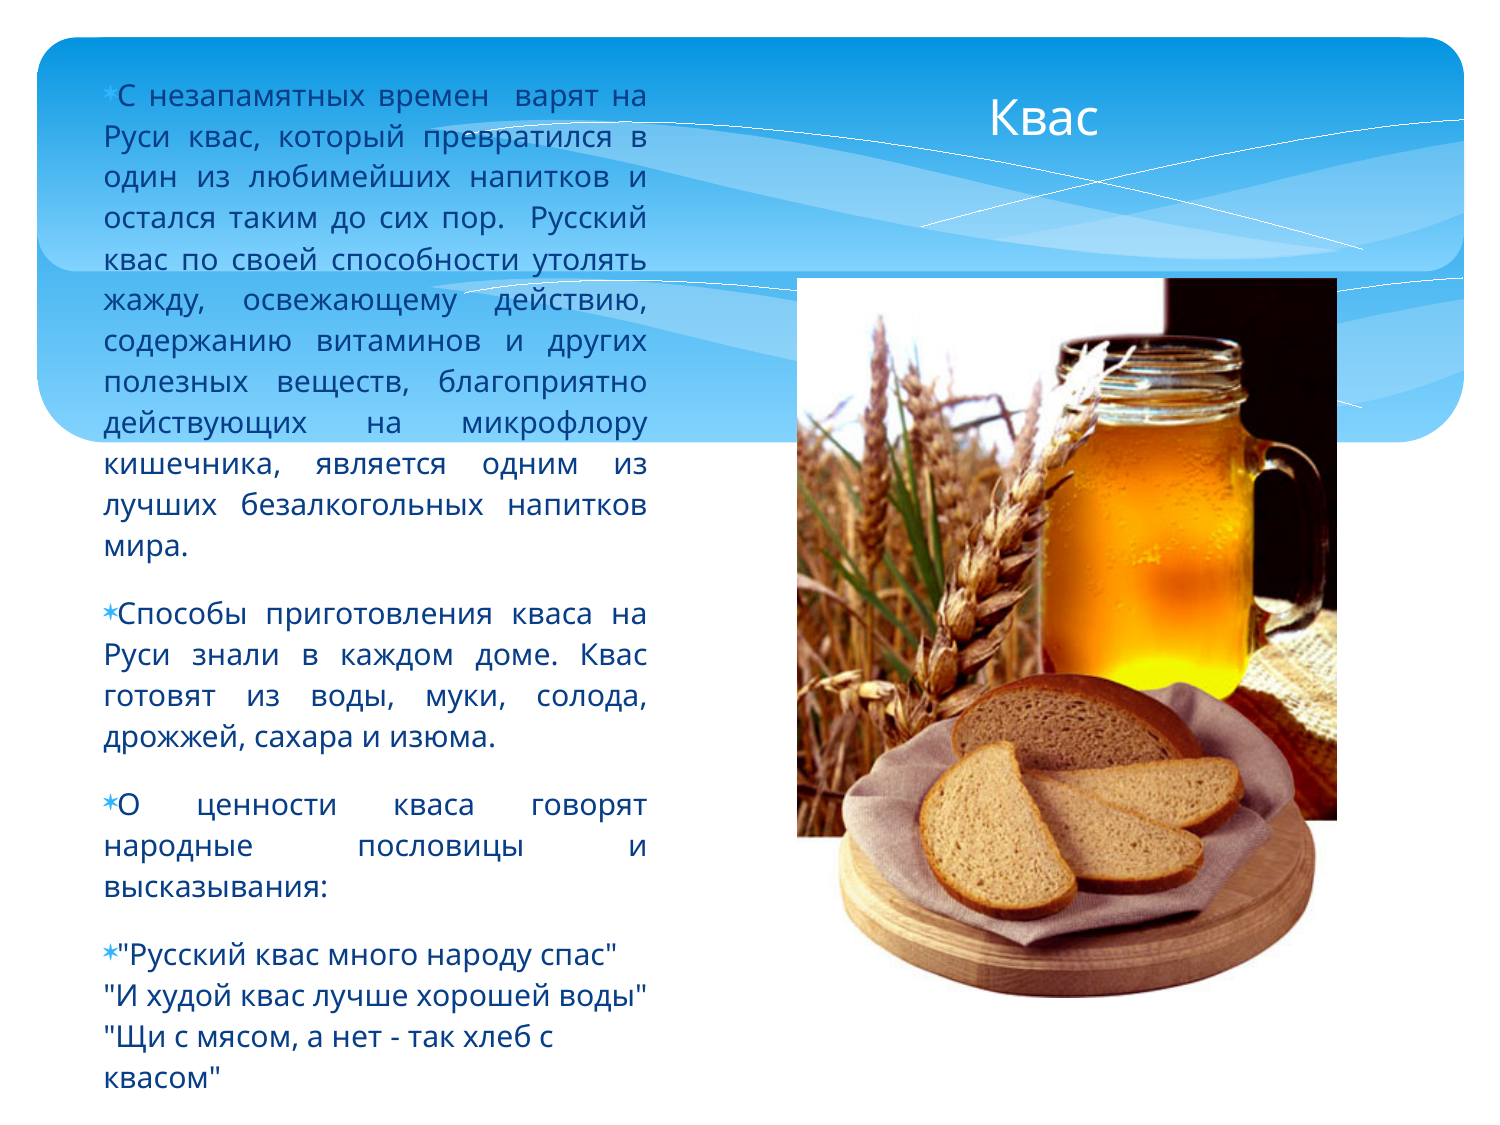

# С незапамятных времен варят на Руси квас, который превратился в один из любимейших напитков и остался таким до сих пор. Русский квас по своей способности утолять жажду, освежающему действию, содержанию витаминов и других полезных веществ, благоприятно действующих на микрофлору кишечника, является одним из лучших безалкогольных напитков мира.
Способы приготовления кваса на Руси знали в каждом доме. Квас готовят из воды, муки, солода, дрожжей, сахара и изюма.
О ценности кваса говорят народные пословицы и высказывания:
"Русский квас много народу спас"
"И худой квас лучше хорошей воды"
"Щи с мясом, а нет - так хлеб с квасом"
Квас